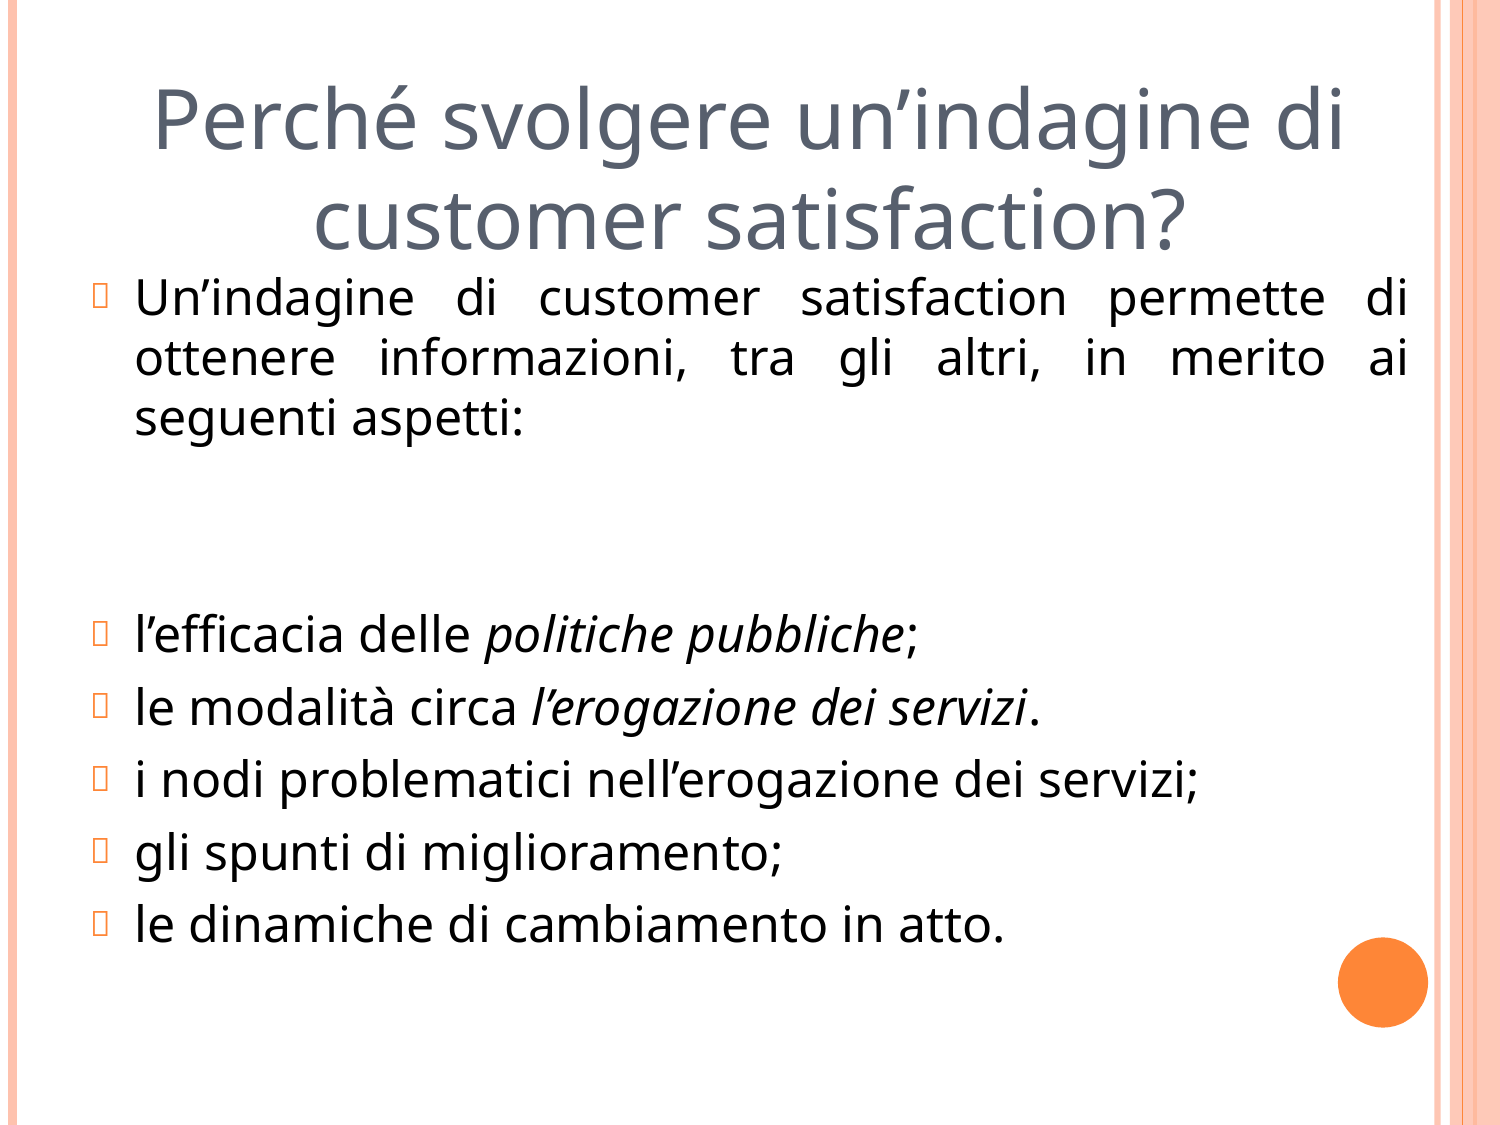

# Perché svolgere un’indagine di customer satisfaction?
Un’indagine di customer satisfaction permette di ottenere informazioni, tra gli altri, in merito ai seguenti aspetti:
l’efficacia delle politiche pubbliche;
le modalità circa l’erogazione dei servizi.
i nodi problematici nell’erogazione dei servizi;
gli spunti di miglioramento;
le dinamiche di cambiamento in atto.